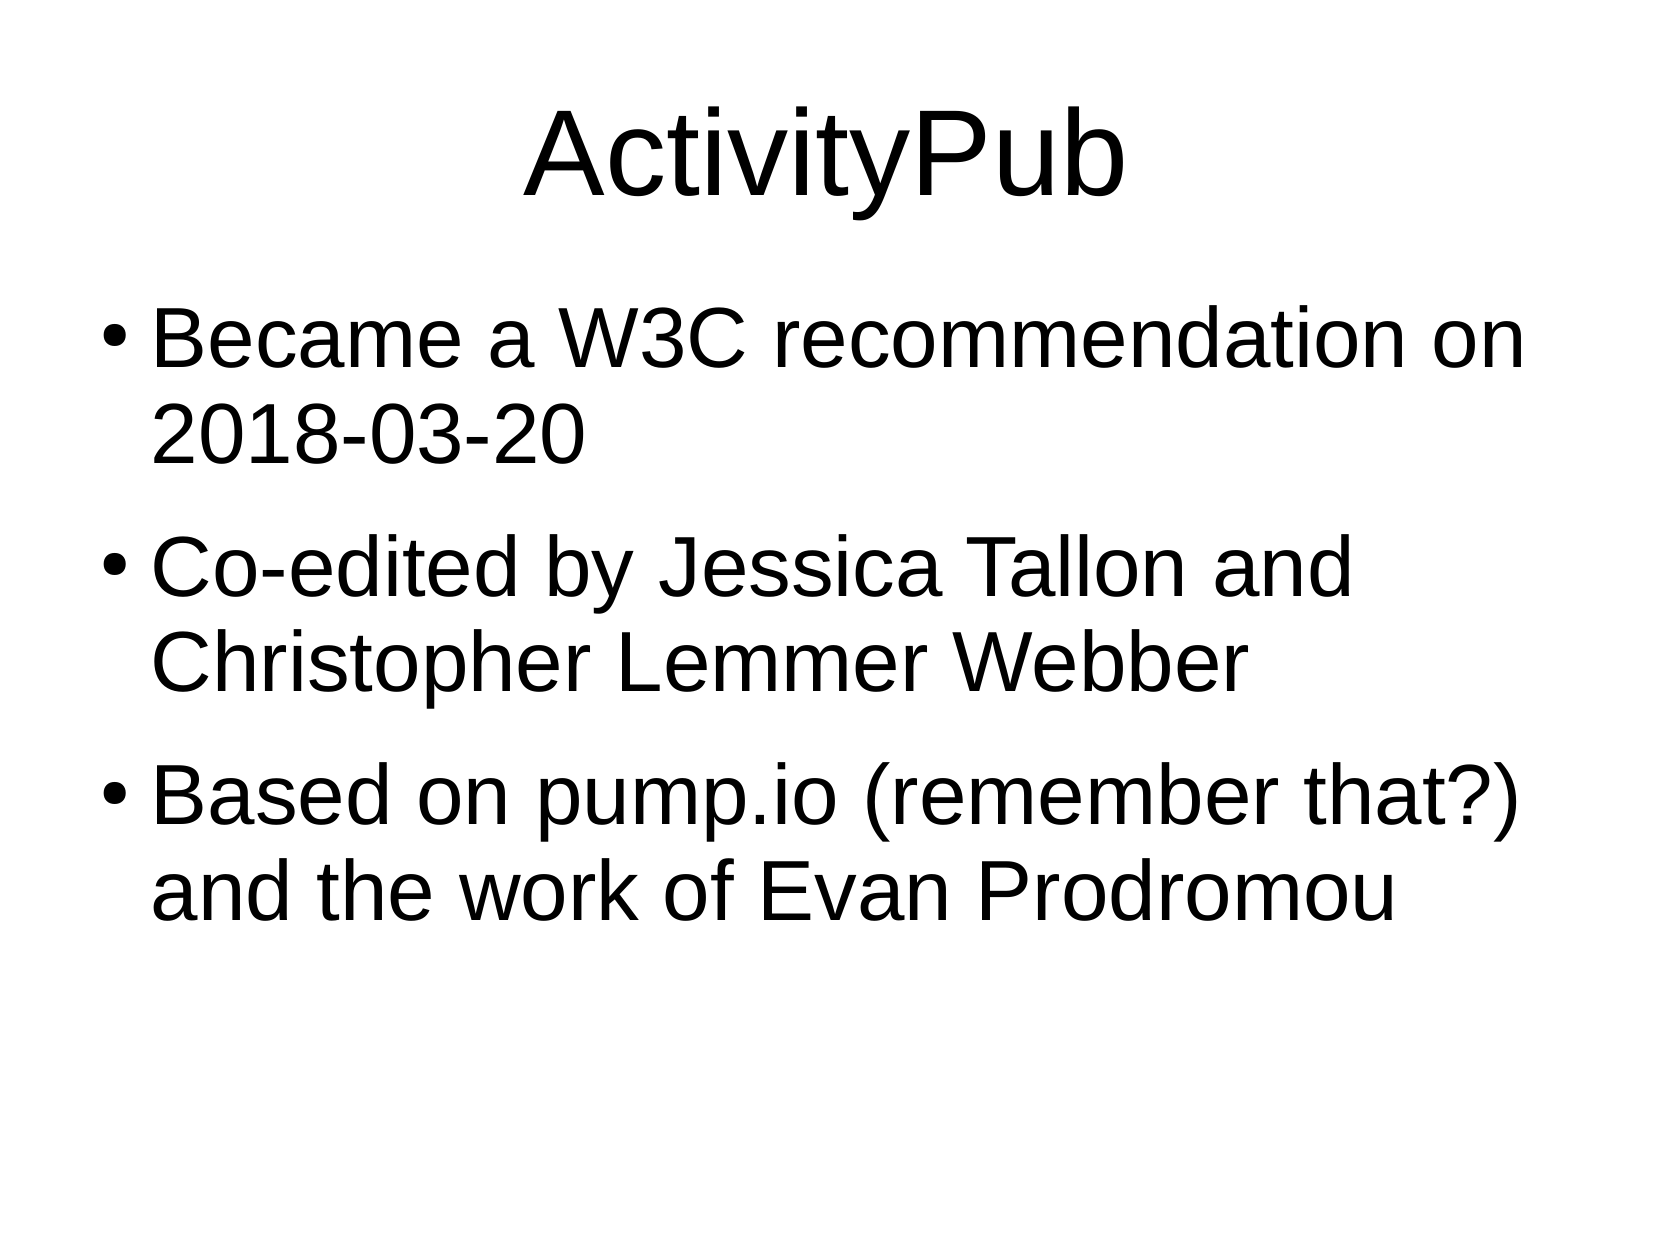

# ActivityPub
Became a W3C recommendation on 2018-03-20
Co-edited by Jessica Tallon and Christopher Lemmer Webber
Based on pump.io (remember that?) and the work of Evan Prodromou